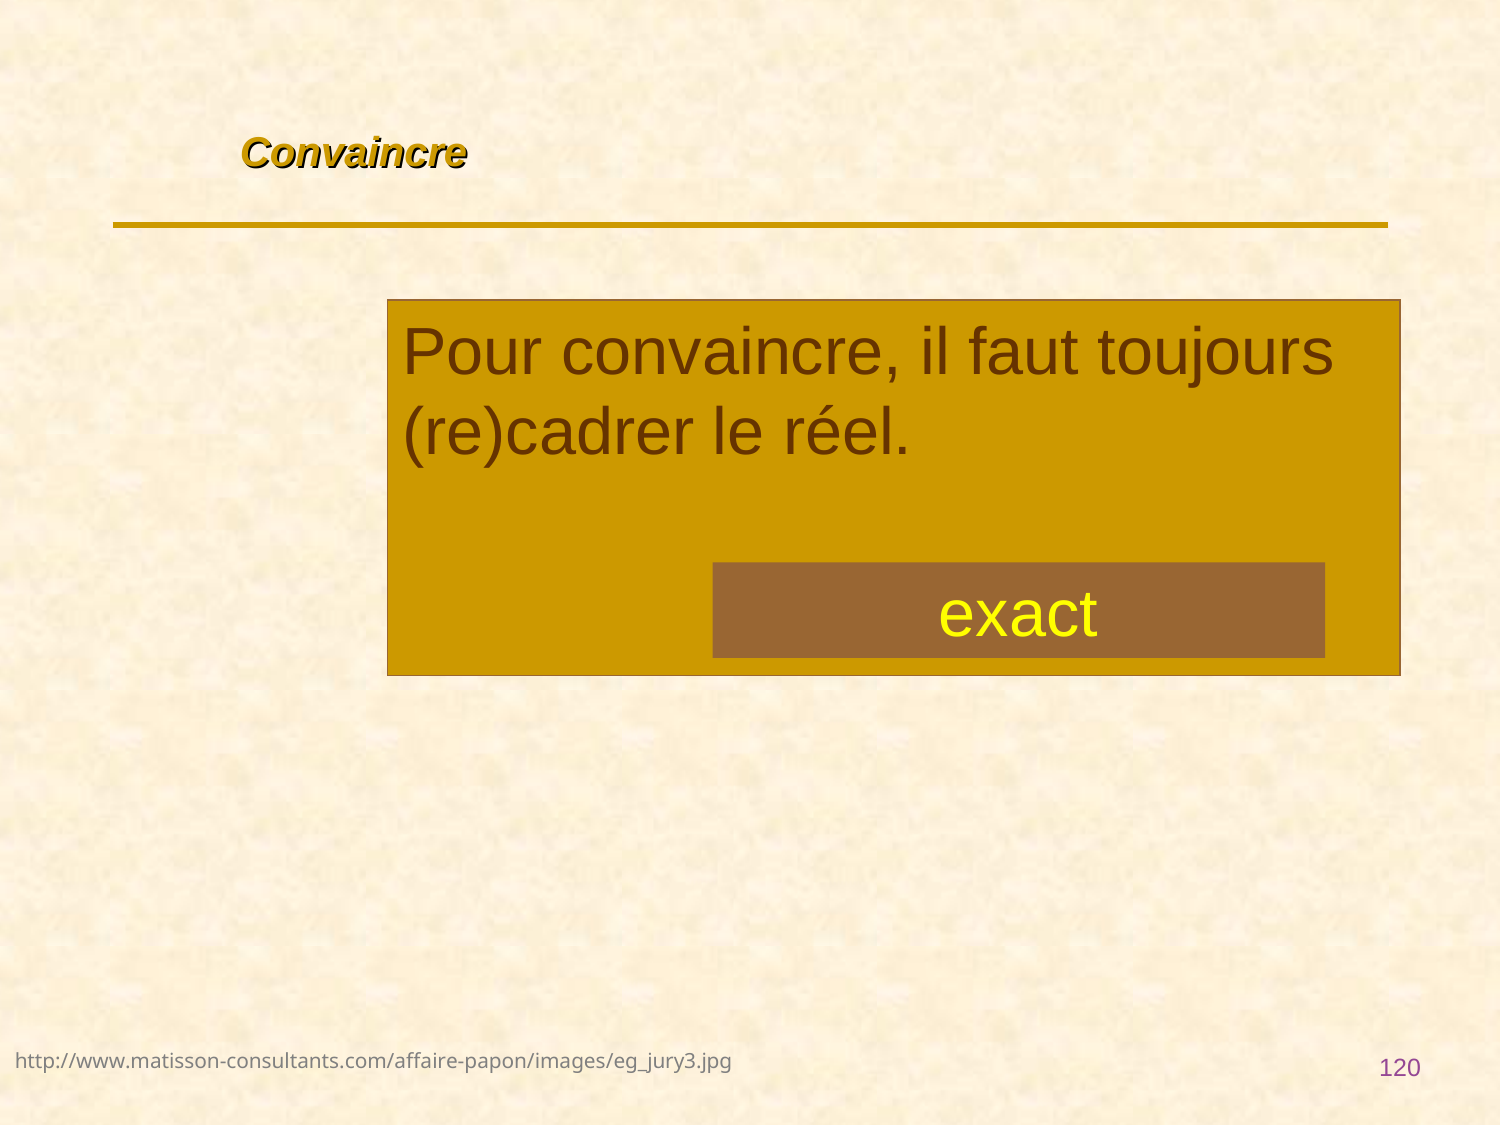

Convaincre
Pour convaincre, il faut toujours (re)cadrer le réel.
Vrai / Faux ?
exact
http://www.matisson-consultants.com/affaire-papon/images/eg_jury3.jpg
120